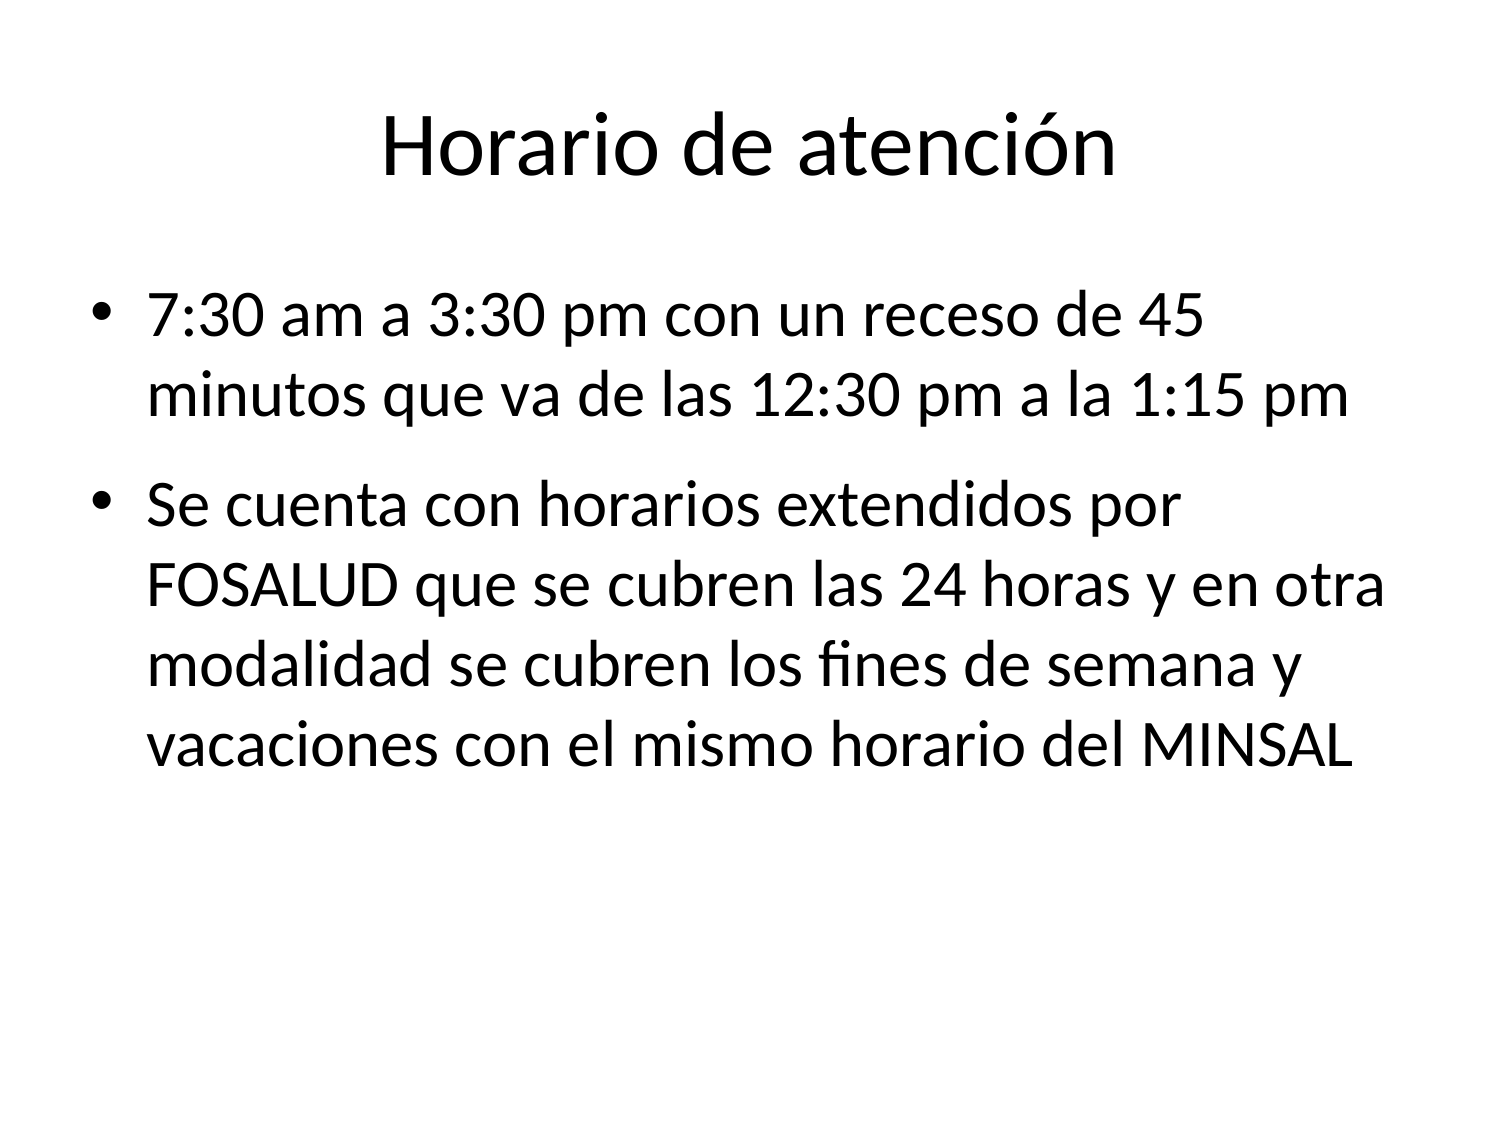

# Horario de atención
7:30 am a 3:30 pm con un receso de 45 minutos que va de las 12:30 pm a la 1:15 pm
Se cuenta con horarios extendidos por FOSALUD que se cubren las 24 horas y en otra modalidad se cubren los fines de semana y vacaciones con el mismo horario del MINSAL